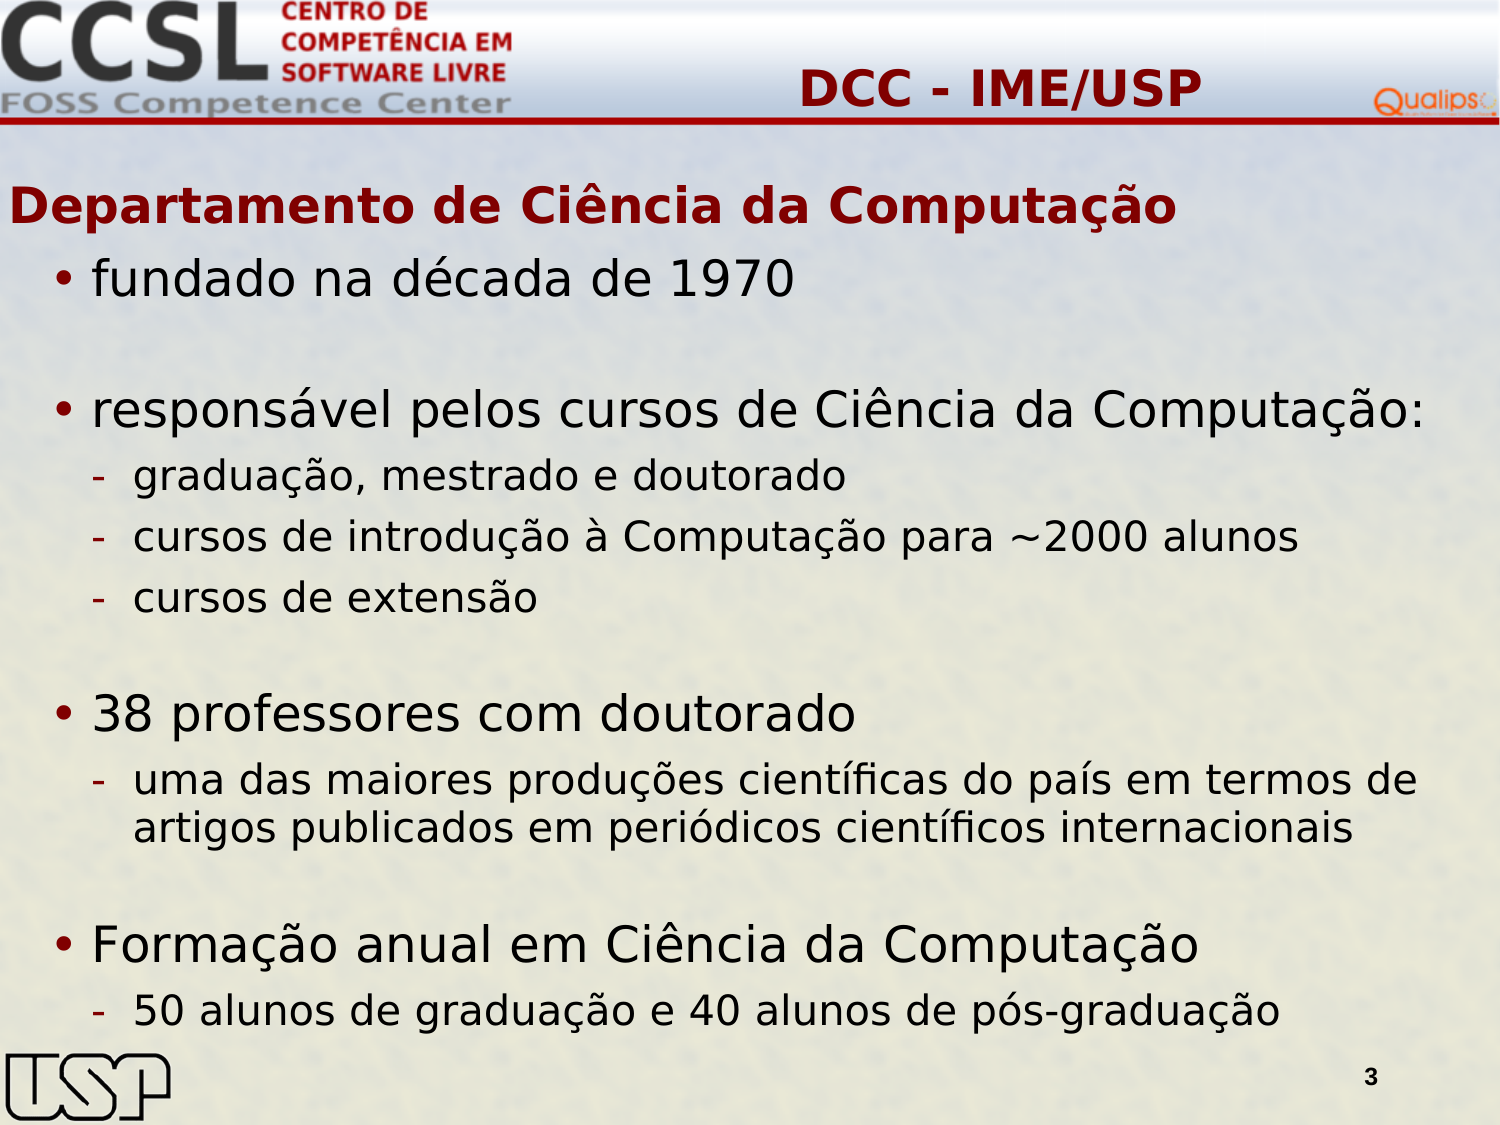

# DCC - IME/USP
Departamento de Ciência da Computação
fundado na década de 1970
responsável pelos cursos de Ciência da Computação:
graduação, mestrado e doutorado
cursos de introdução à Computação para ~2000 alunos
cursos de extensão
38 professores com doutorado
uma das maiores produções científicas do país em termos de artigos publicados em periódicos científicos internacionais
Formação anual em Ciência da Computação
50 alunos de graduação e 40 alunos de pós-graduação